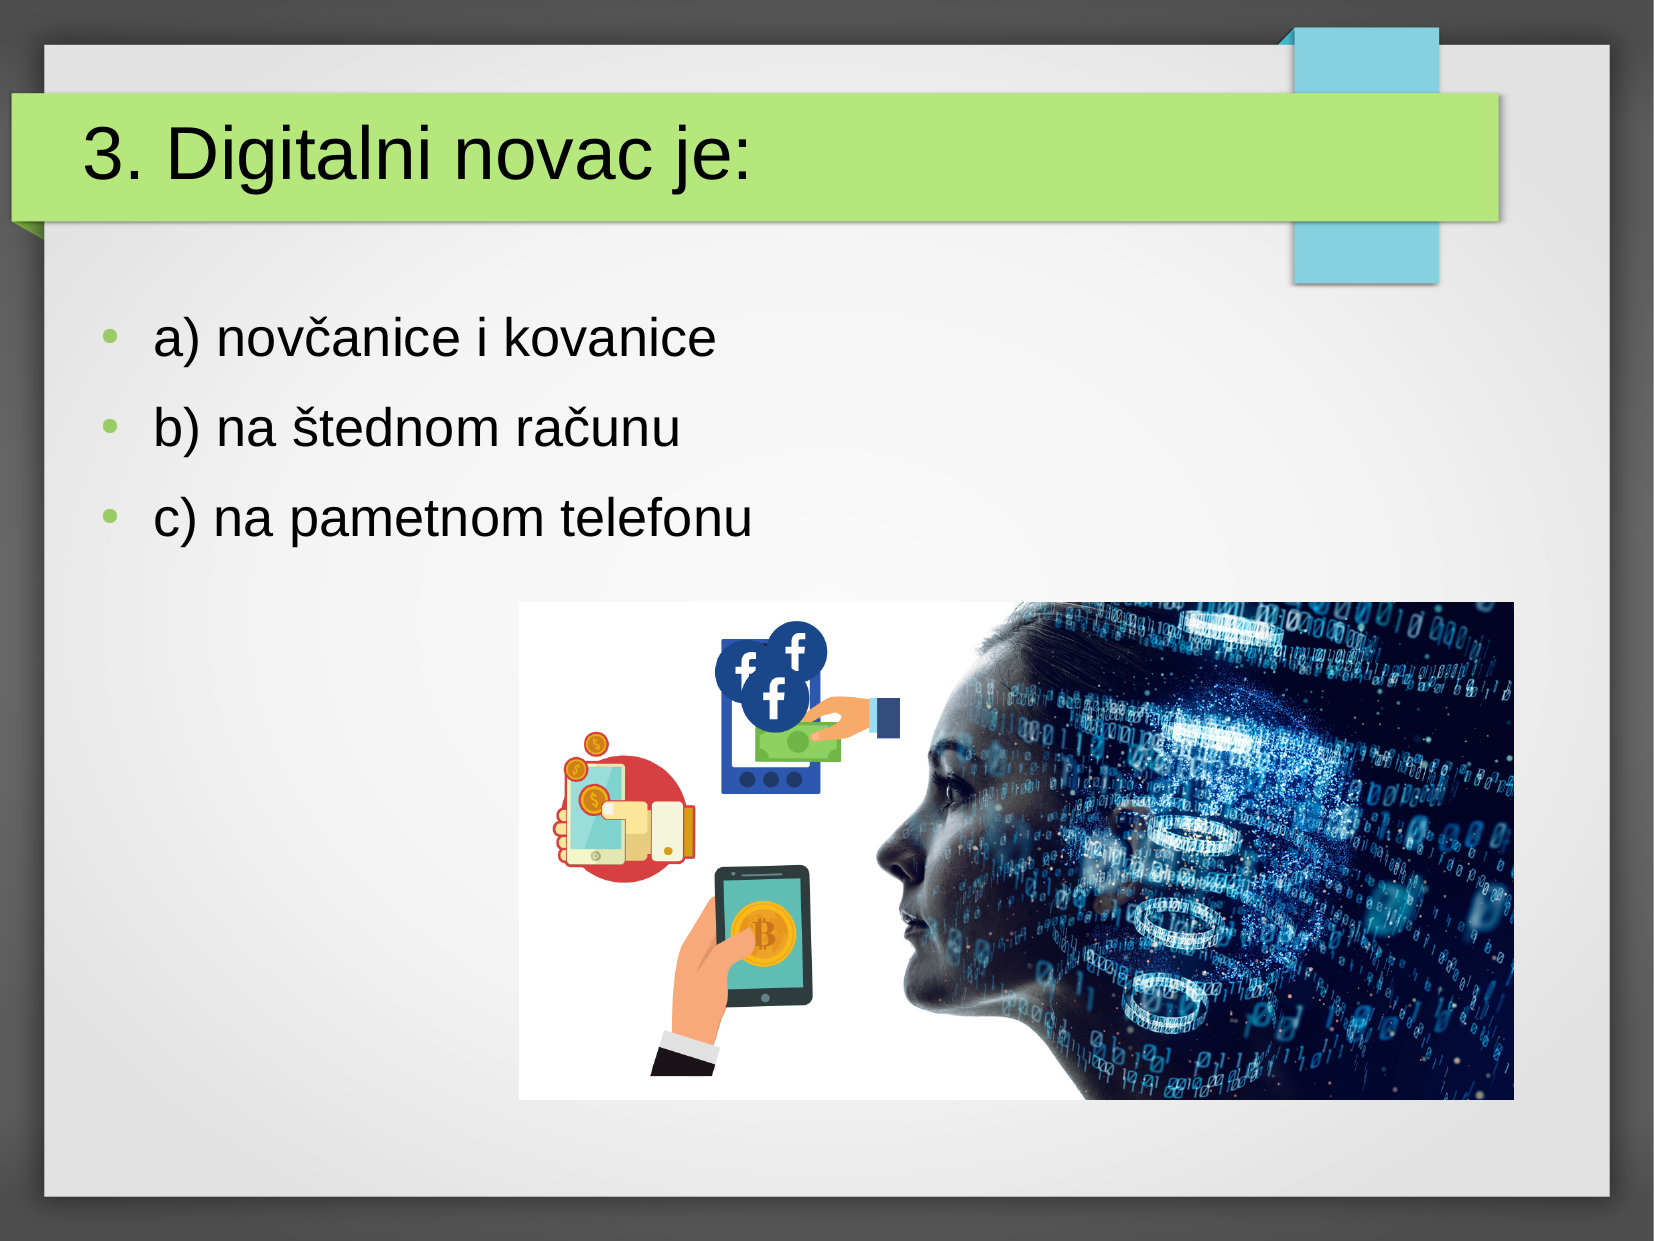

# 3. Digitalni novac je:
a) novčanice i kovanice
b) na štednom računu
c) na pametnom telefonu